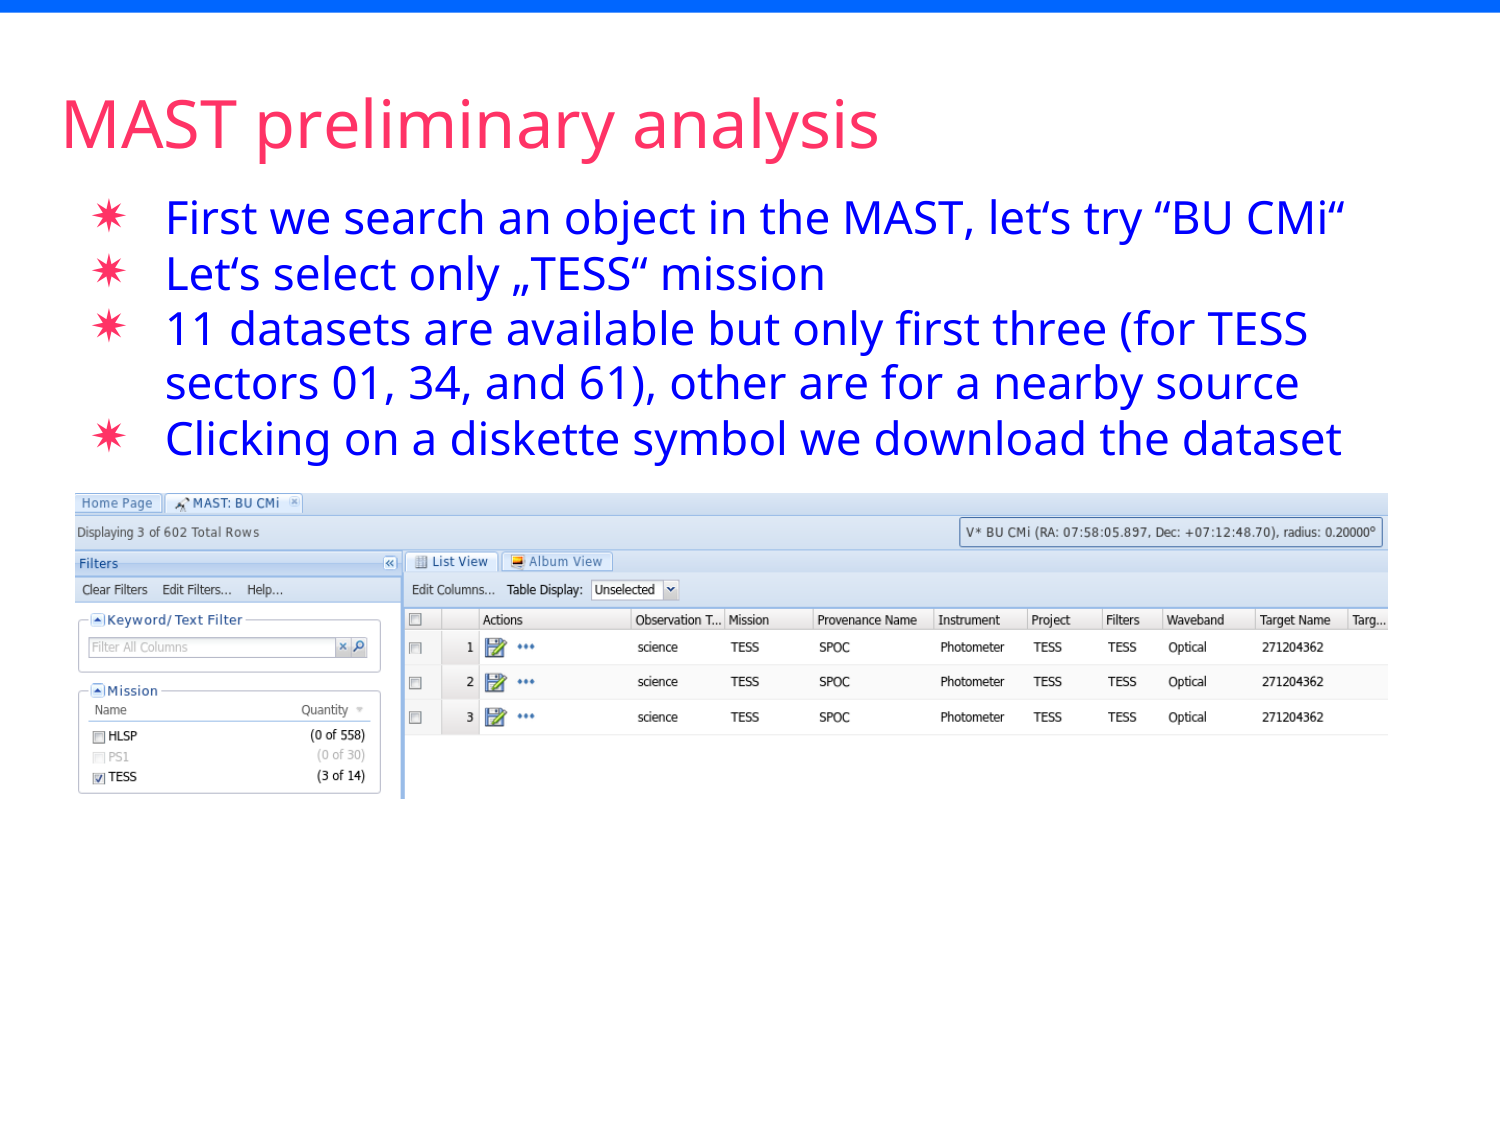

MAST preliminary analysis
First we search an object in the MAST, let‘s try “BU CMi“
Let‘s select only „TESS“ mission
11 datasets are available but only first three (for TESS sectors 01, 34, and 61), other are for a nearby source
Clicking on a diskette symbol we download the dataset
11